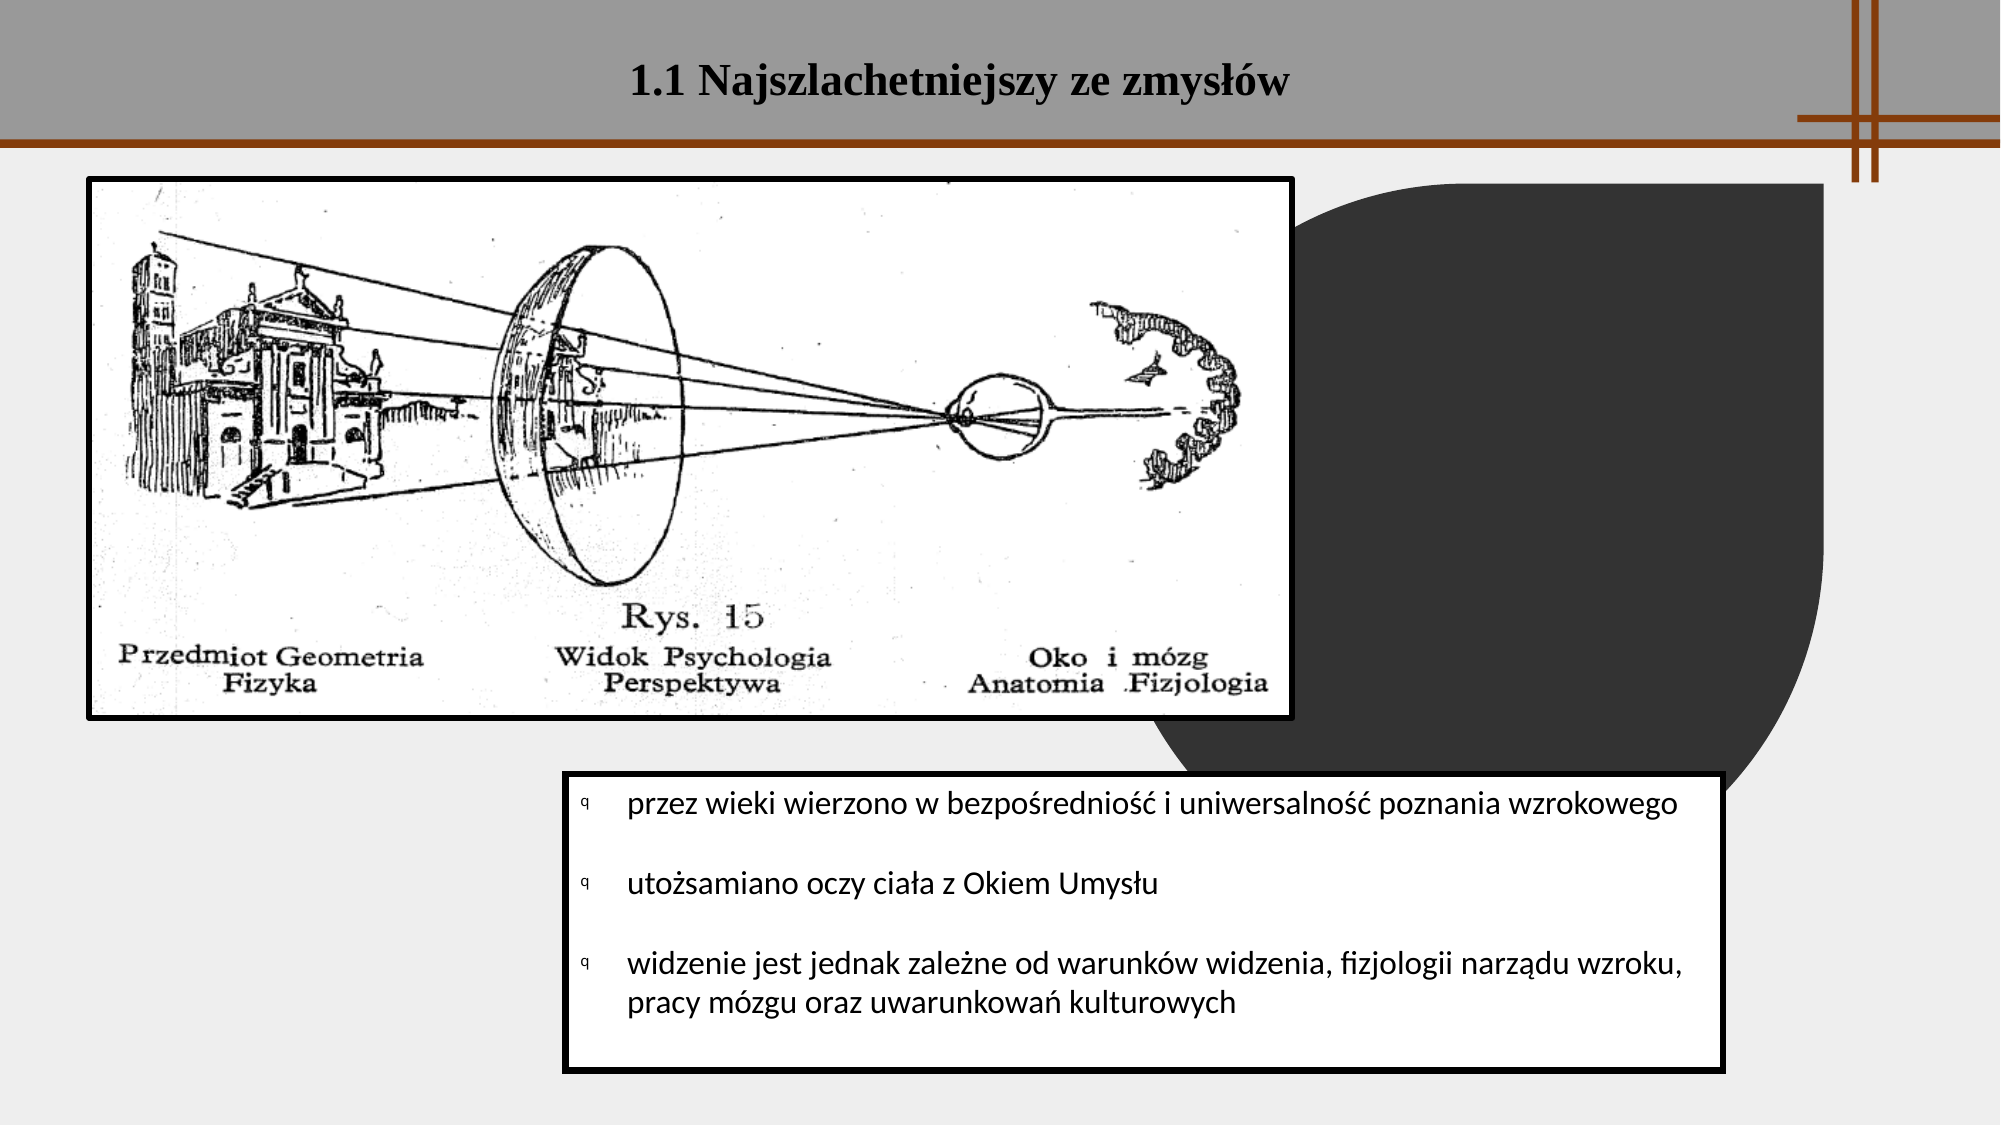

1.1 Najszlachetniejszy ze zmysłów
przez wieki wierzono w bezpośredniość i uniwersalność poznania wzrokowego
utożsamiano oczy ciała z Okiem Umysłu
widzenie jest jednak zależne od warunków widzenia, fizjologii narządu wzroku, pracy mózgu oraz uwarunkowań kulturowych